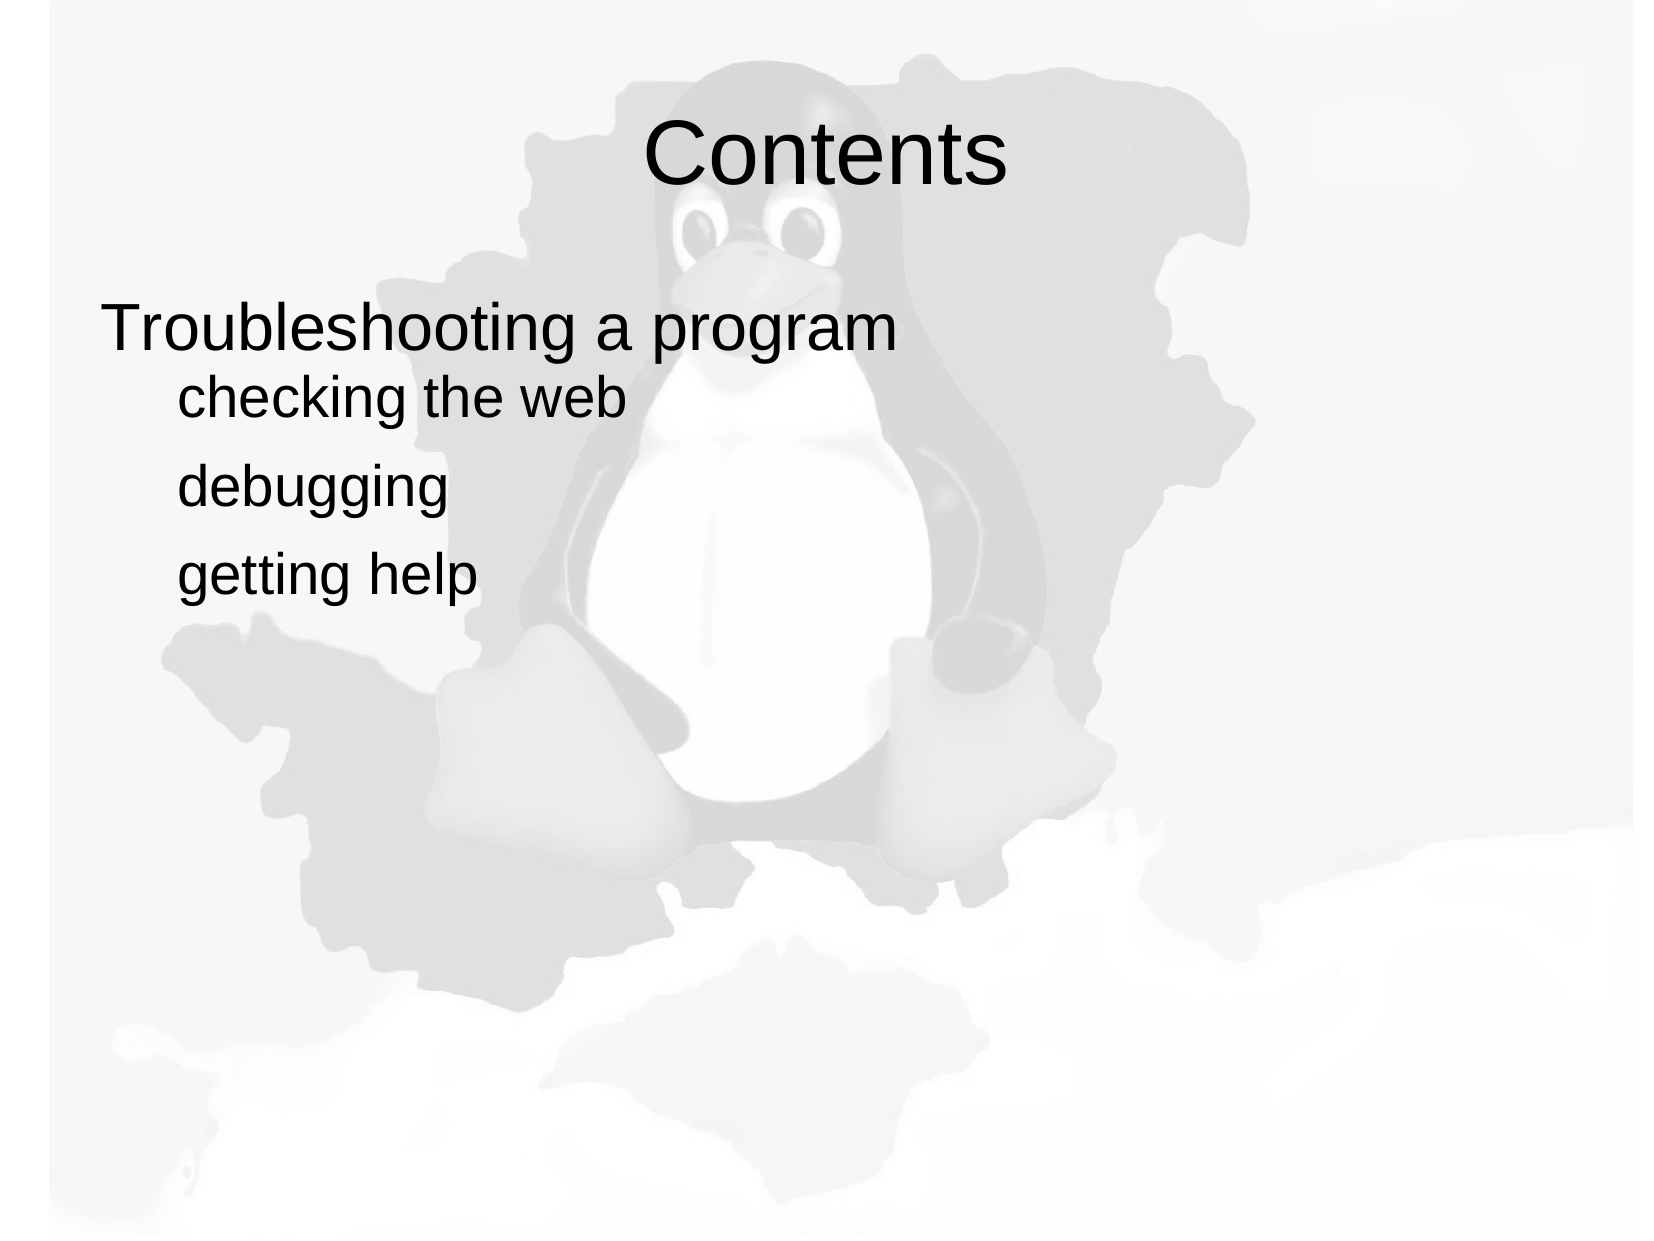

# Contents
Troubleshooting a program
checking the web
debugging
getting help